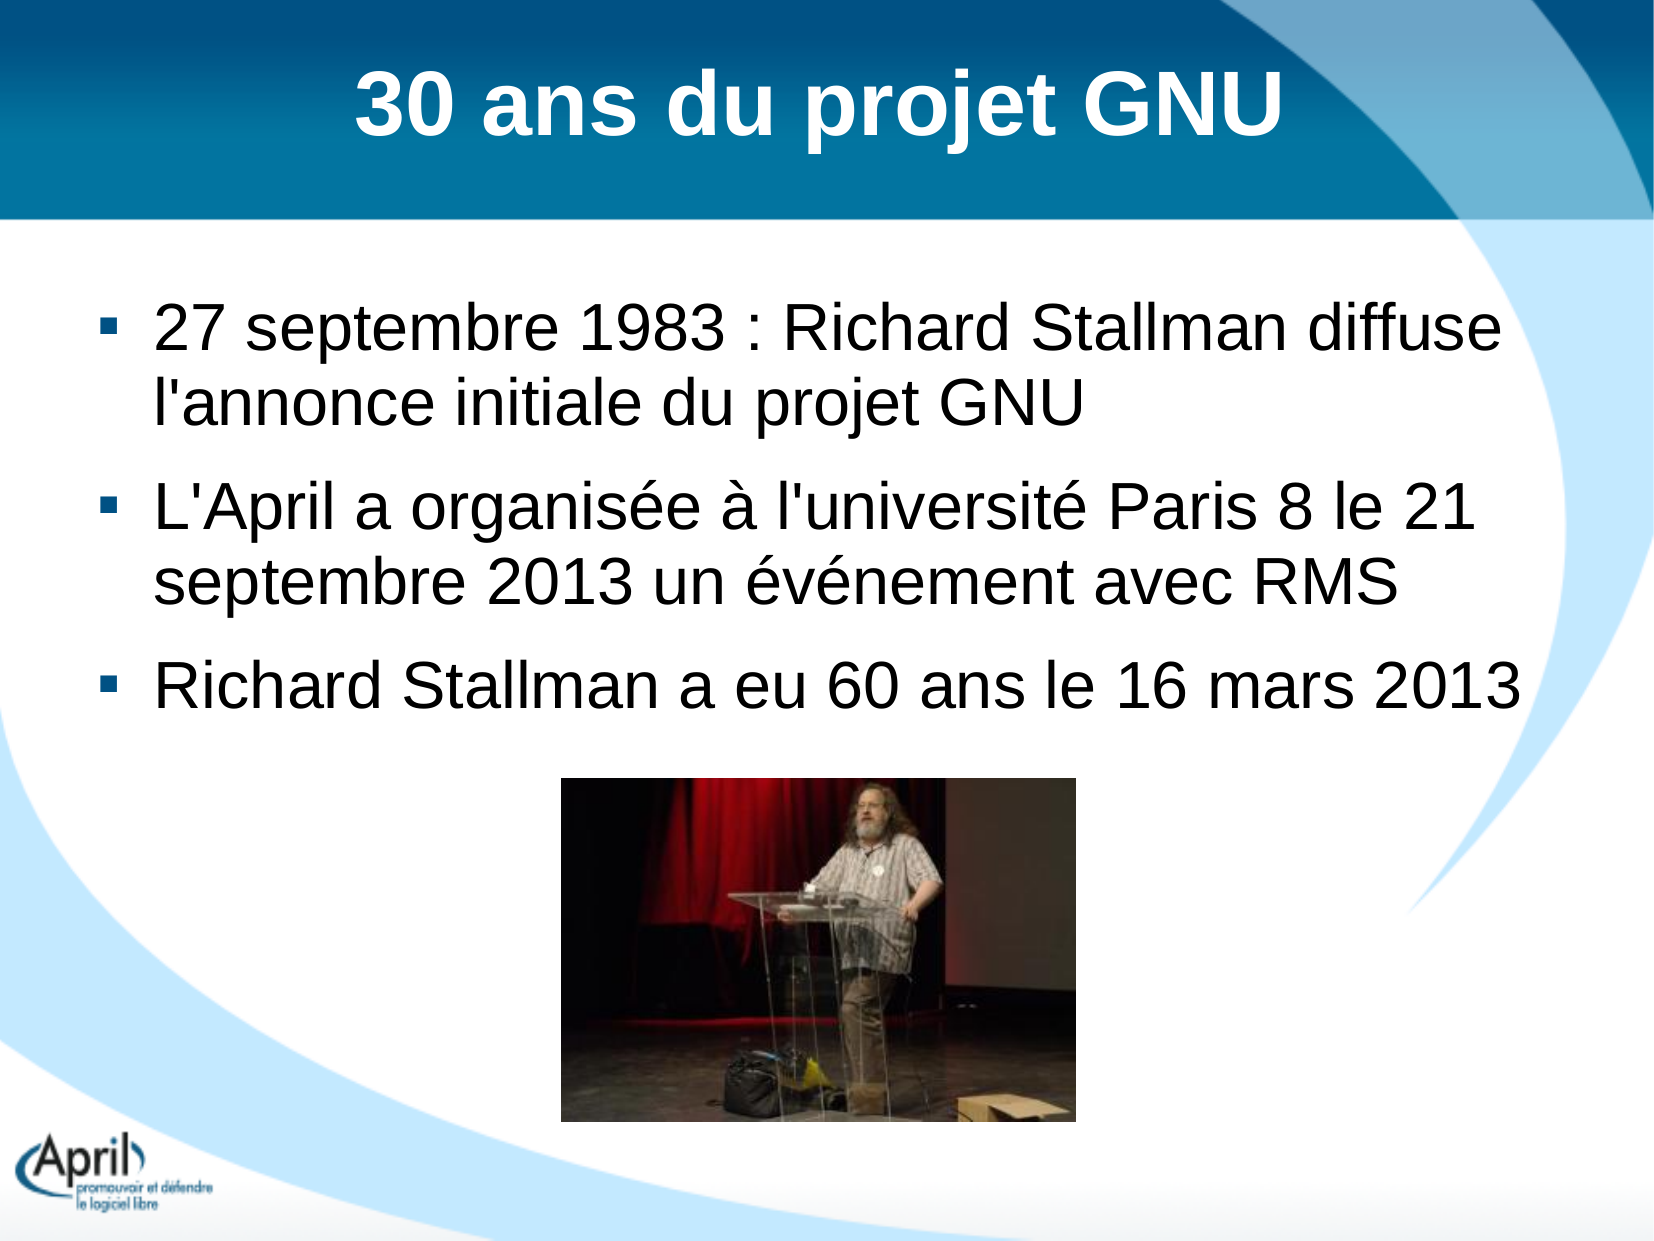

# 30 ans du projet GNU
27 septembre 1983 : Richard Stallman diffuse l'annonce initiale du projet GNU
L'April a organisée à l'université Paris 8 le 21 septembre 2013 un événement avec RMS
Richard Stallman a eu 60 ans le 16 mars 2013